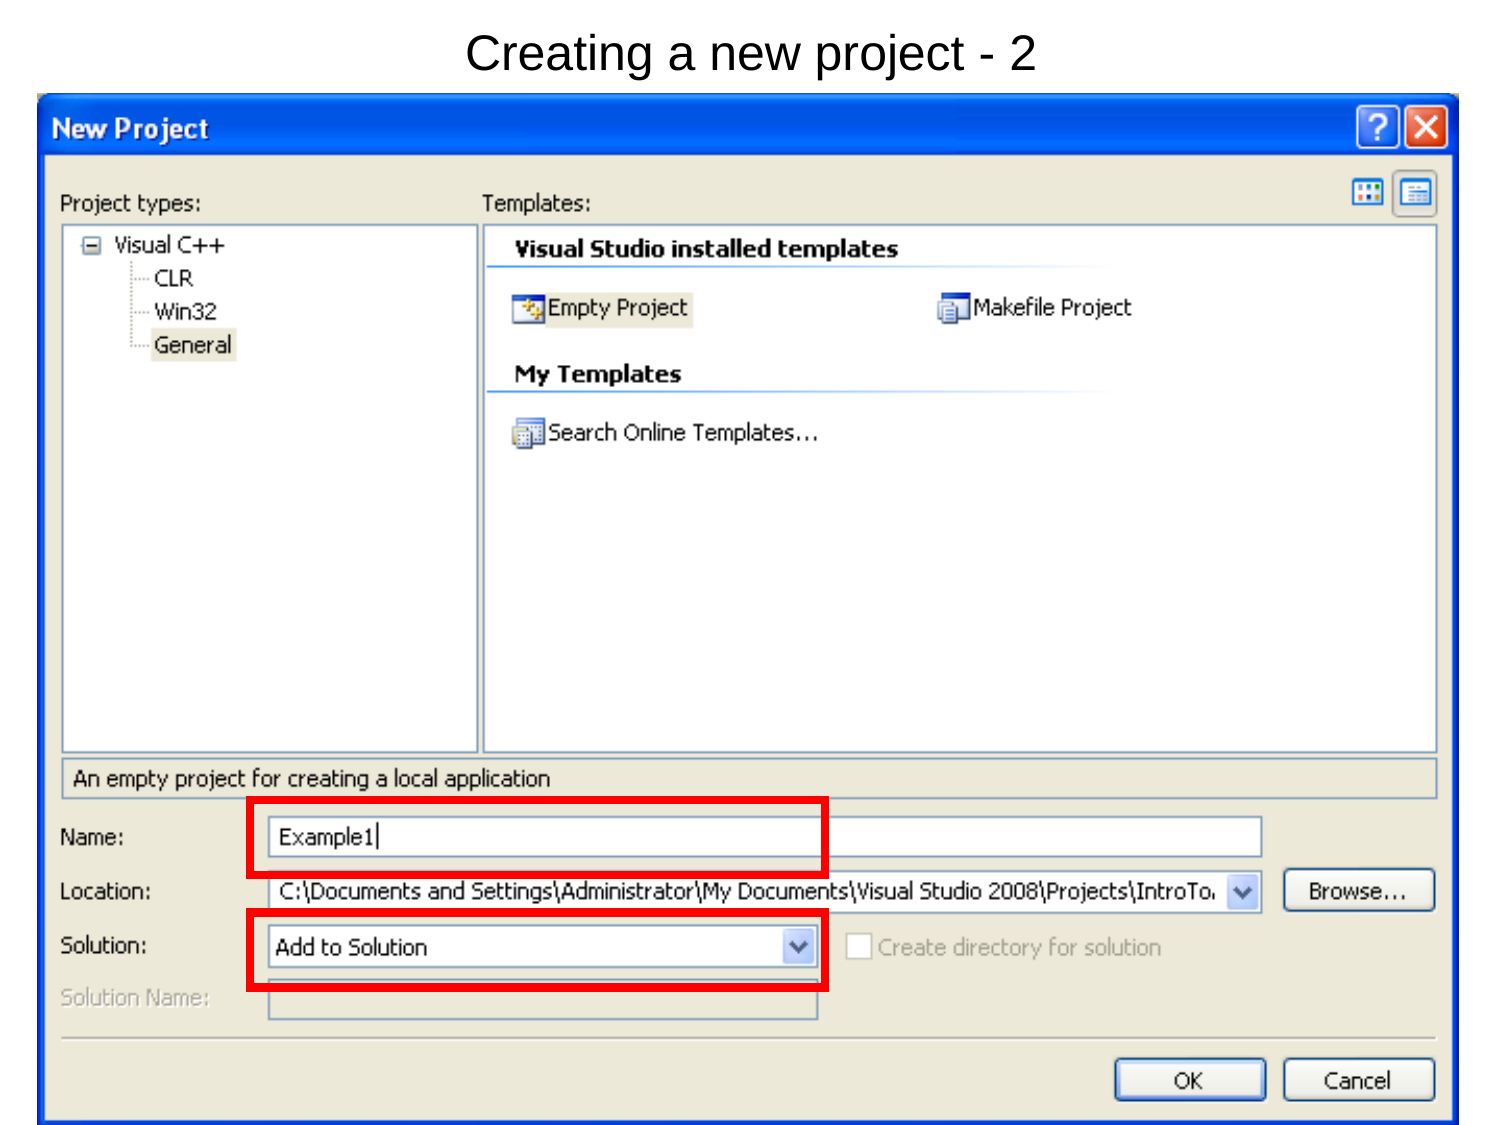

Creating a new project - 2
# Creating a new project 2